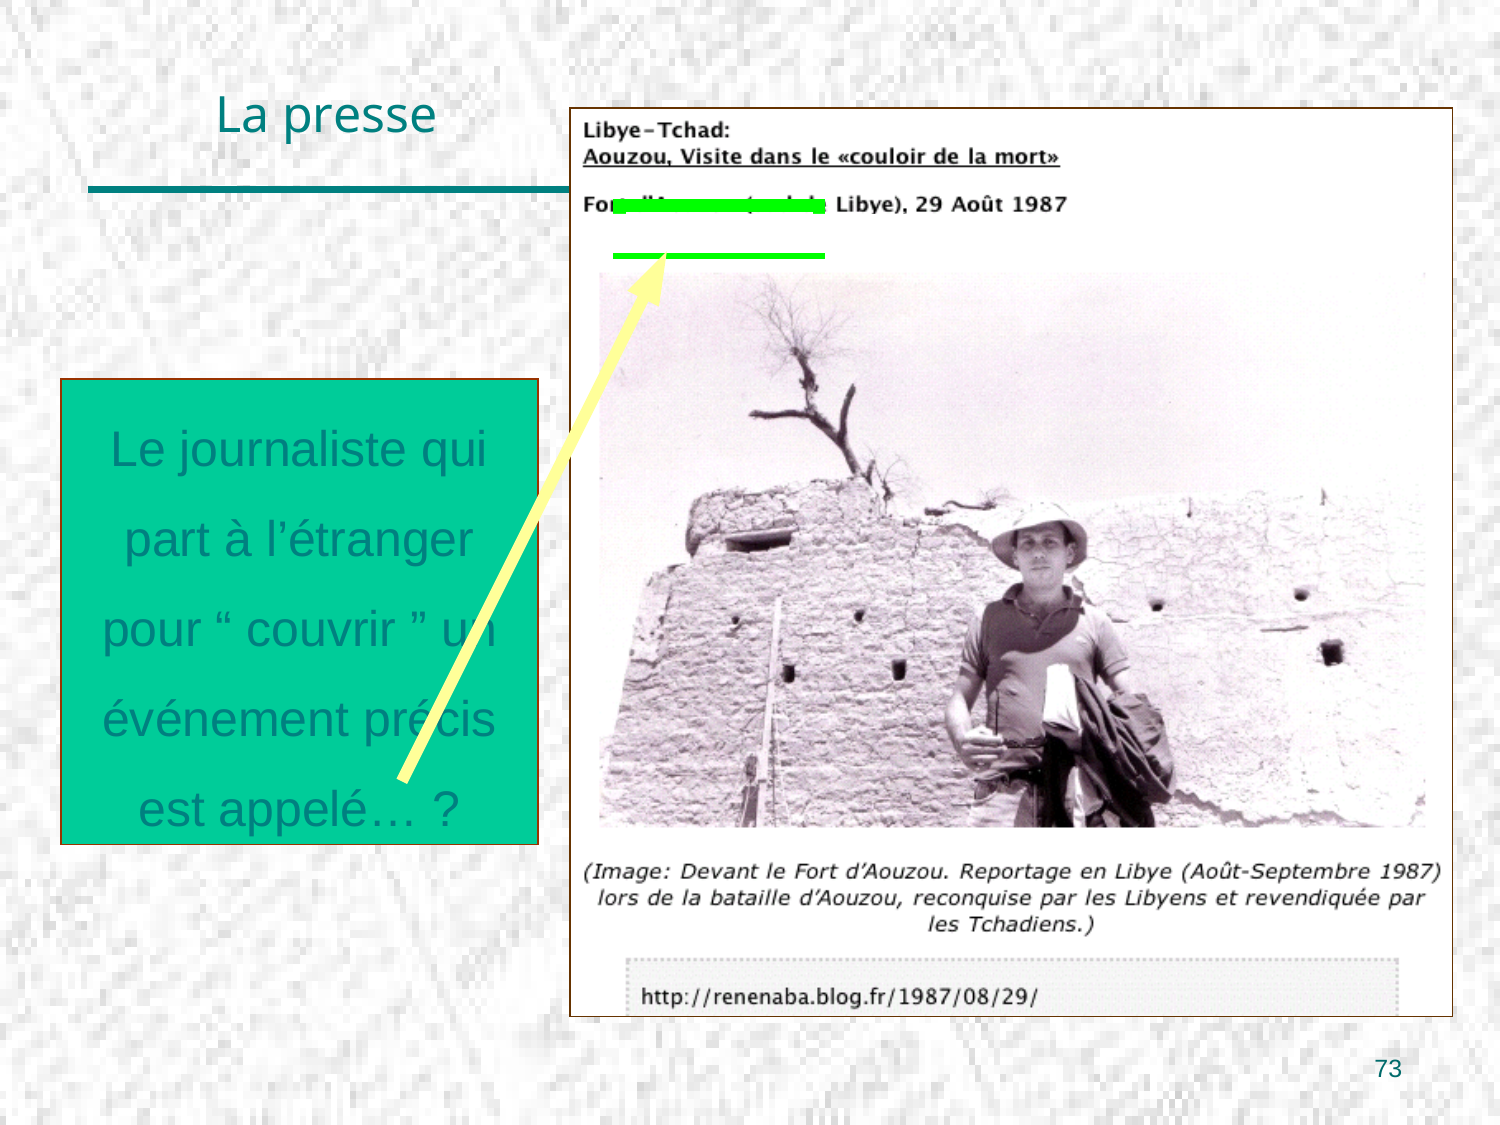

La presse
Le journaliste qui part à l’étranger pour “ couvrir ” un événement précis est appelé… ?
73